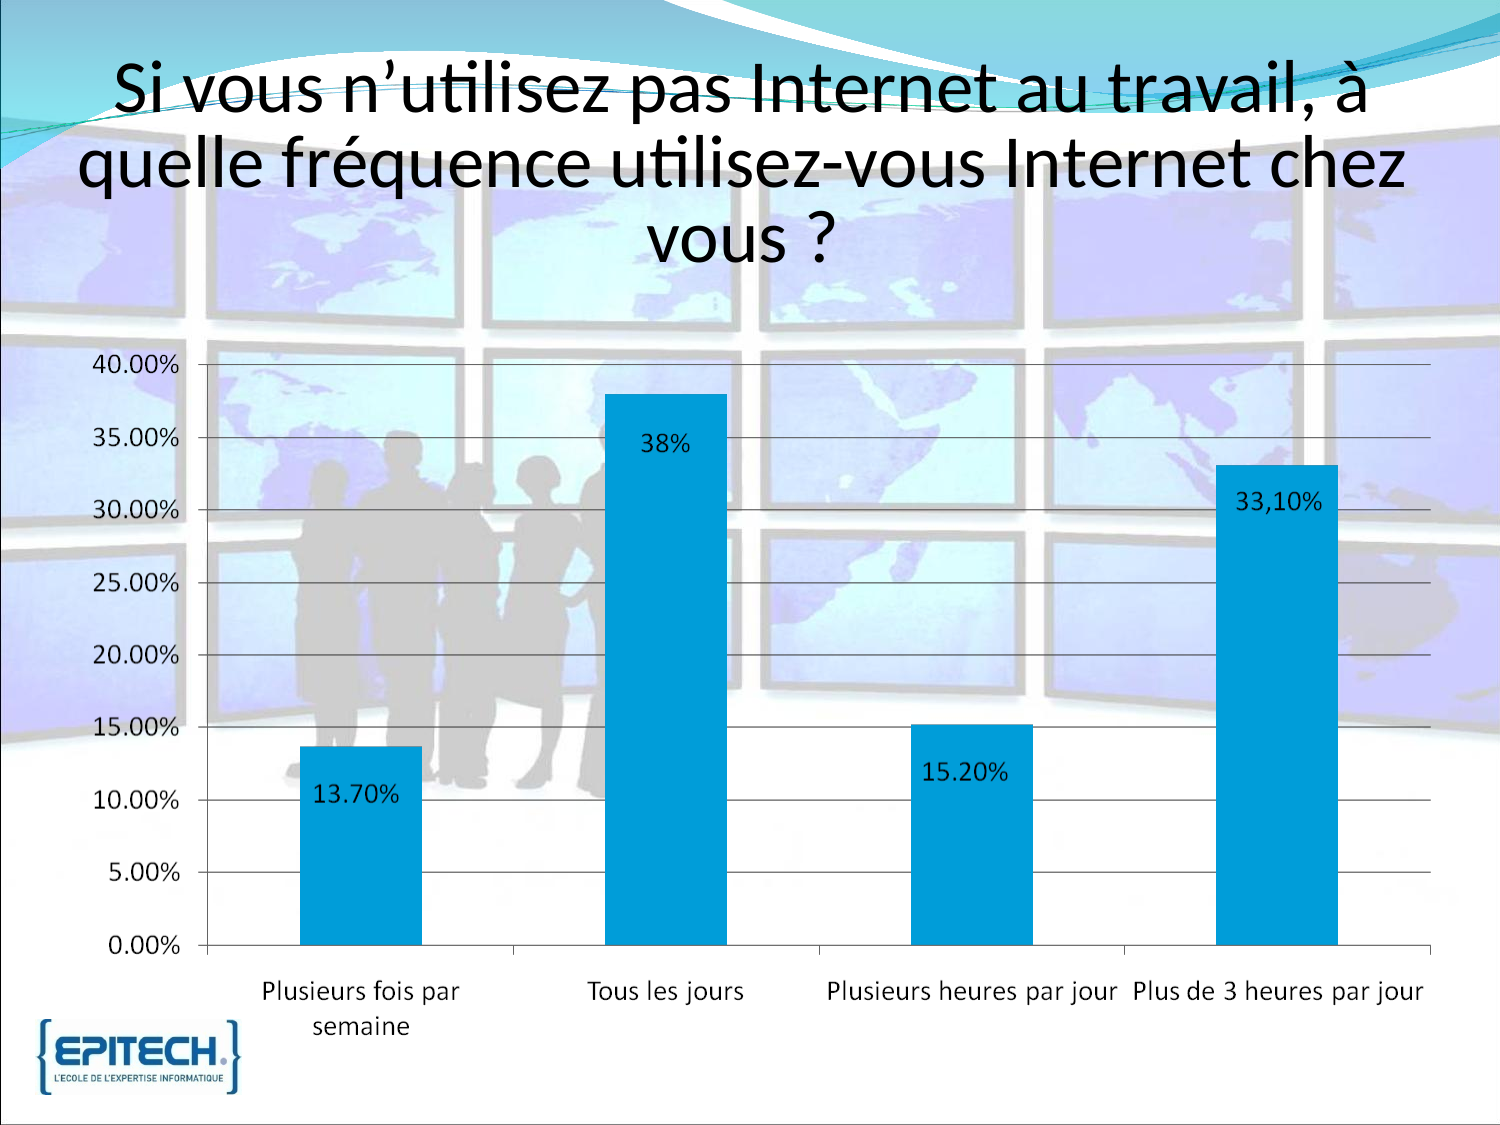

# Si vous n’utilisez pas Internet au travail, à quelle fréquence utilisez-vous Internet chez vous ?